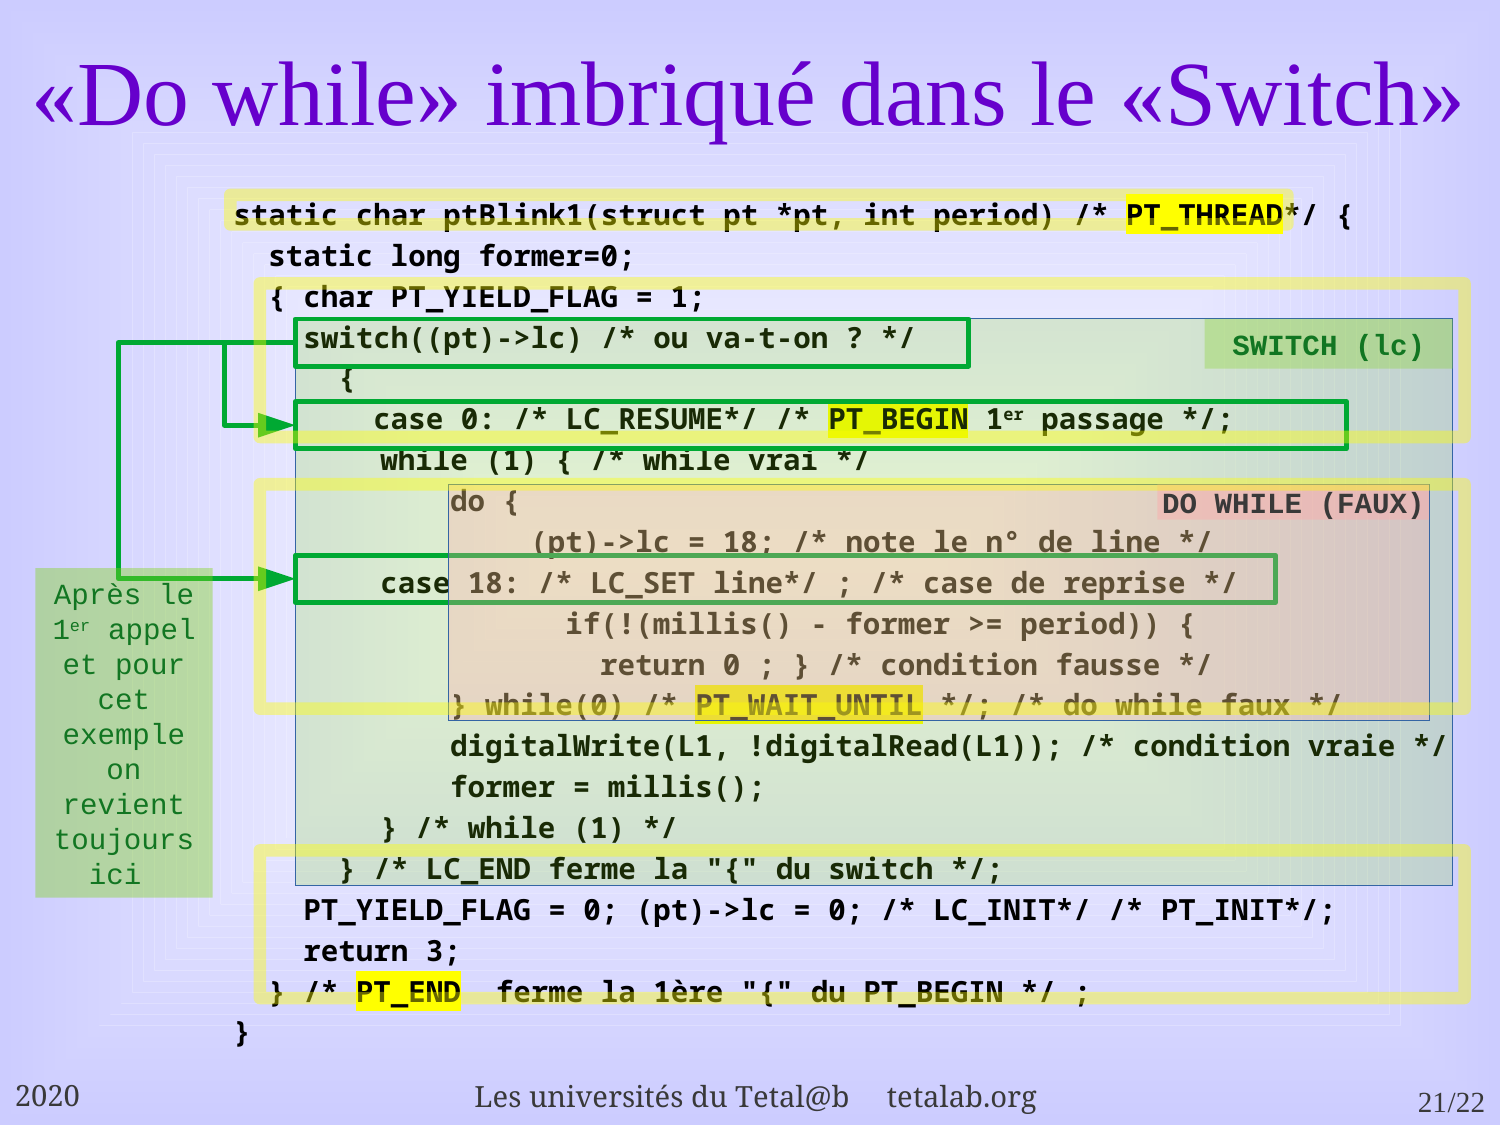

# «Do while» imbriqué dans le «Switch»
static char ptBlink1(struct pt *pt, int period) /* PT_THREAD*/ {
 static long former=0;
 { char PT_YIELD_FLAG = 1;
 switch((pt)->lc) /* ou va-t-on ? */
 {
 case 0: /* LC_RESUME*/ /* PT_BEGIN 1er passage */;
	while (1) { /* while vrai */
	 do {
		(pt)->lc = 18; /* note le n° de line */
	case 18: /* LC_SET line*/ ; /* case de reprise */
		 if(!(millis() - former >= period)) {
		 return 0 ; } /* condition fausse */
	 } while(0) /* PT_WAIT_UNTIL */; /* do while faux */
	 digitalWrite(L1, !digitalRead(L1)); /* condition vraie */
	 former = millis();
	} /* while (1) */
 } /* LC_END ferme la "{" du switch */;
 PT_YIELD_FLAG = 0; (pt)->lc = 0; /* LC_INIT*/ /* PT_INIT*/;
 return 3;
 } /* PT_END ferme la 1ère "{" du PT_BEGIN */ ;
}
SWITCH (lc)
DO WHILE (FAUX)
Après le 1er appel et pour cet exemple on revient toujours ici
2020
Les universités du Tetal@b tetalab.org
21